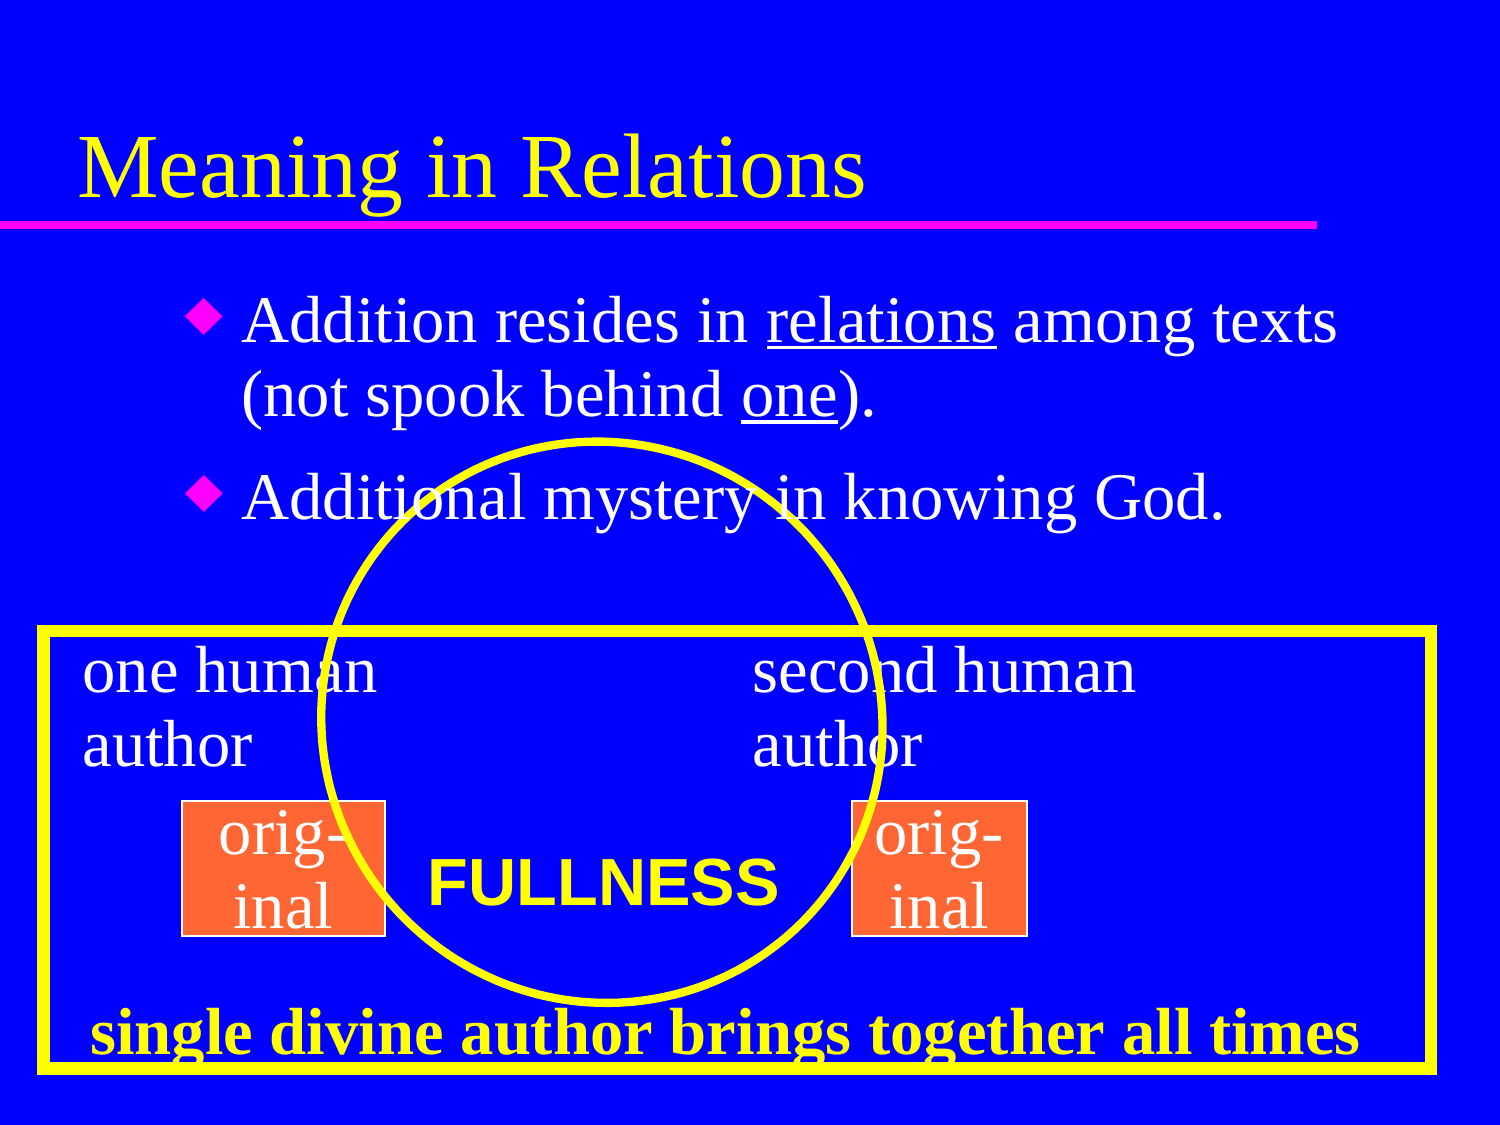

# Meaning in Relations
Addition resides in relations among texts (not spook behind one).
FULLNESS
single divine author brings together all times
Additional mystery in knowing God.
one human author
orig-
inal
second human author
orig-
inal